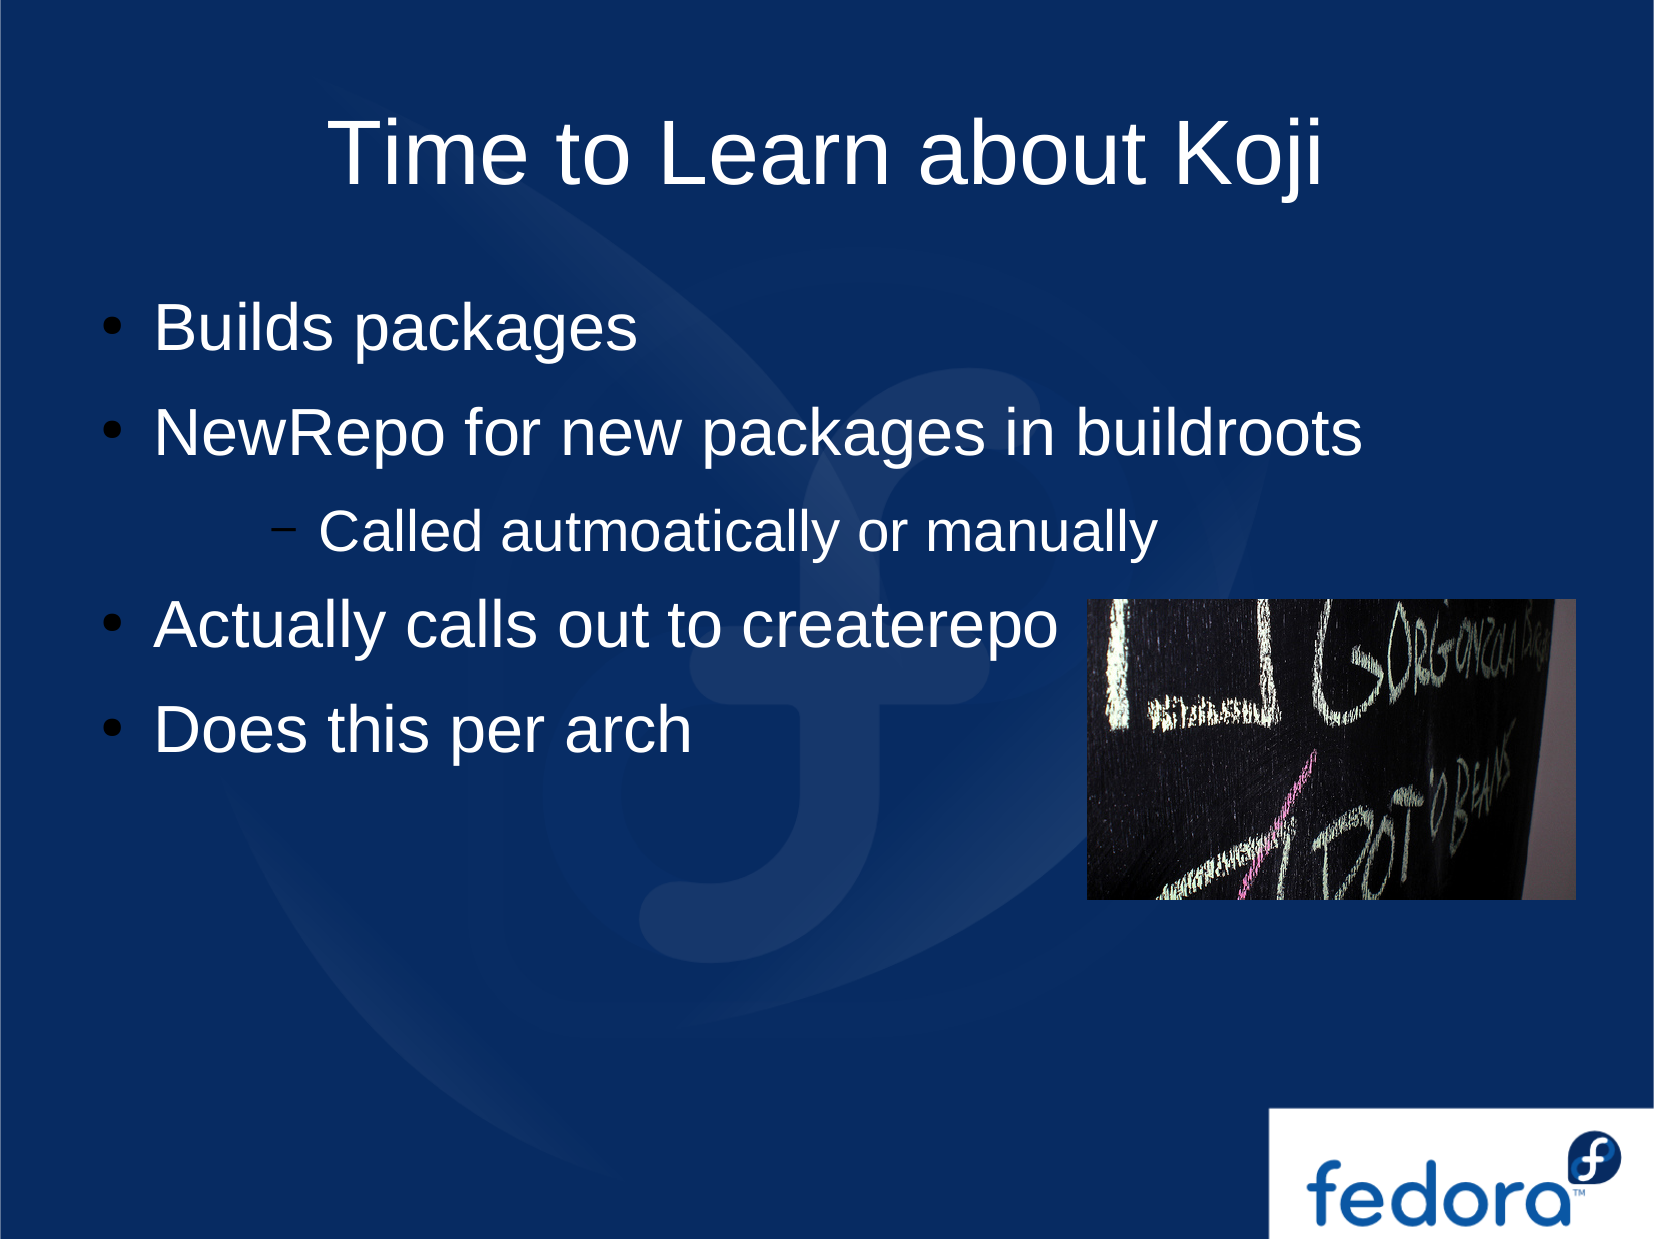

# Time to Learn about Koji
Builds packages
NewRepo for new packages in buildroots
Called autmoatically or manually
Actually calls out to createrepo
Does this per arch